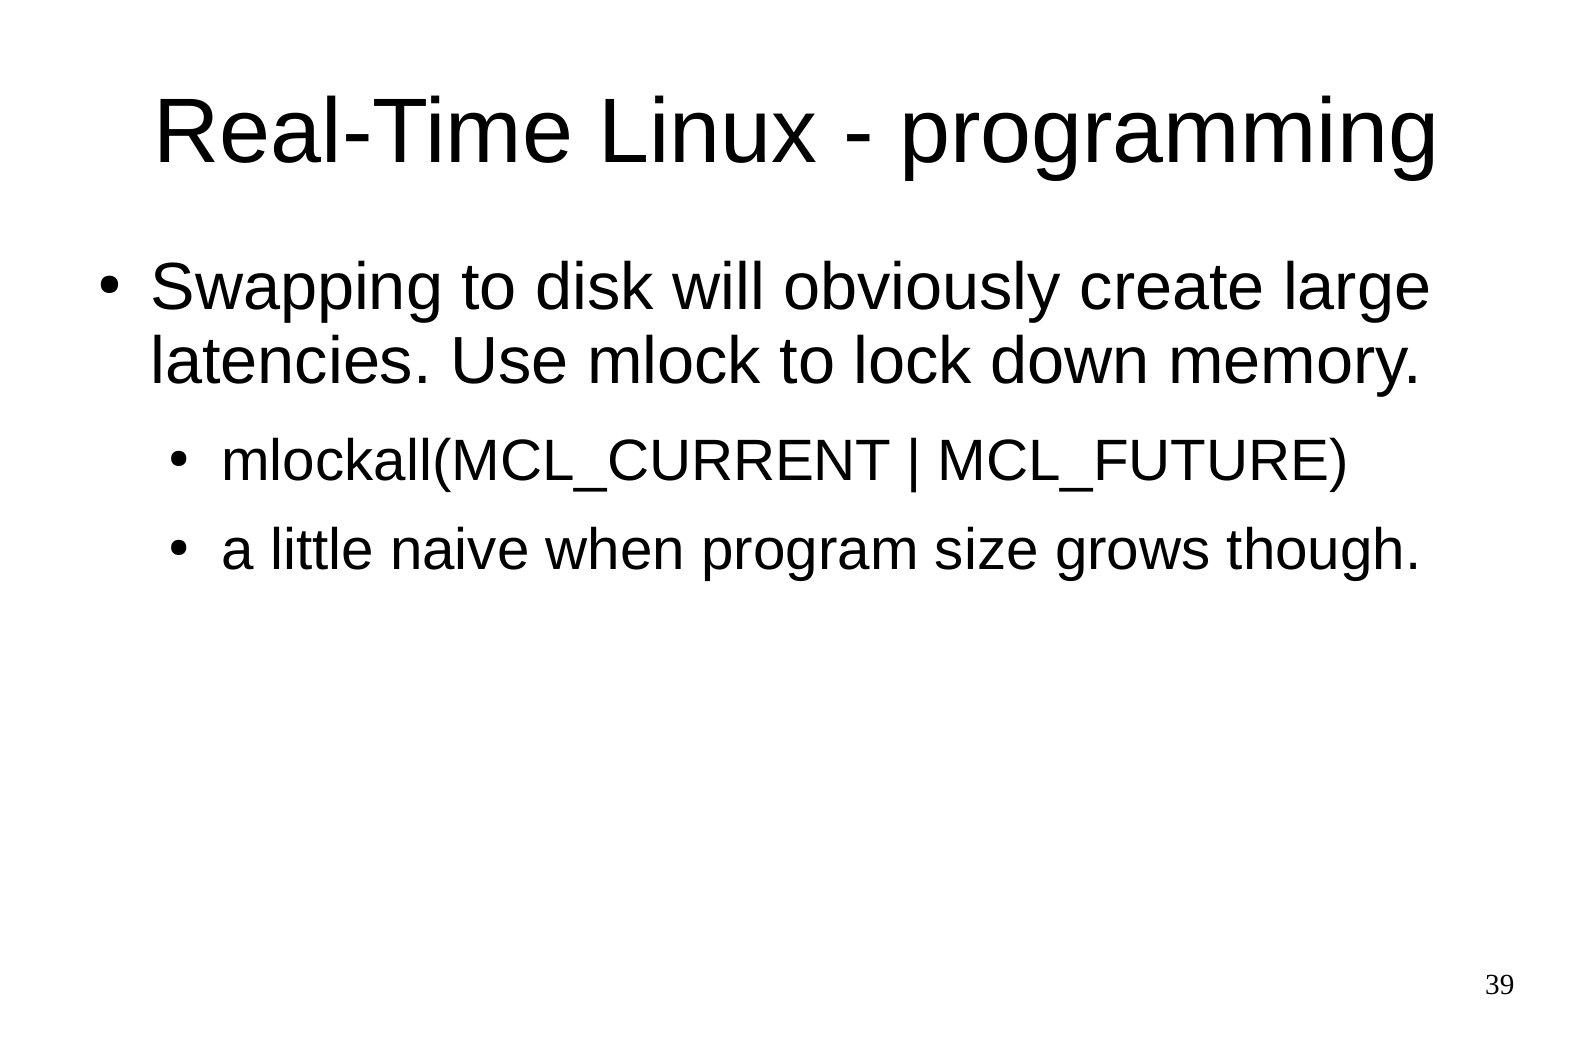

# Real-Time Linux - programming
Swapping to disk will obviously create large latencies. Use mlock to lock down memory.
mlockall(MCL_CURRENT | MCL_FUTURE)
a little naive when program size grows though.
39